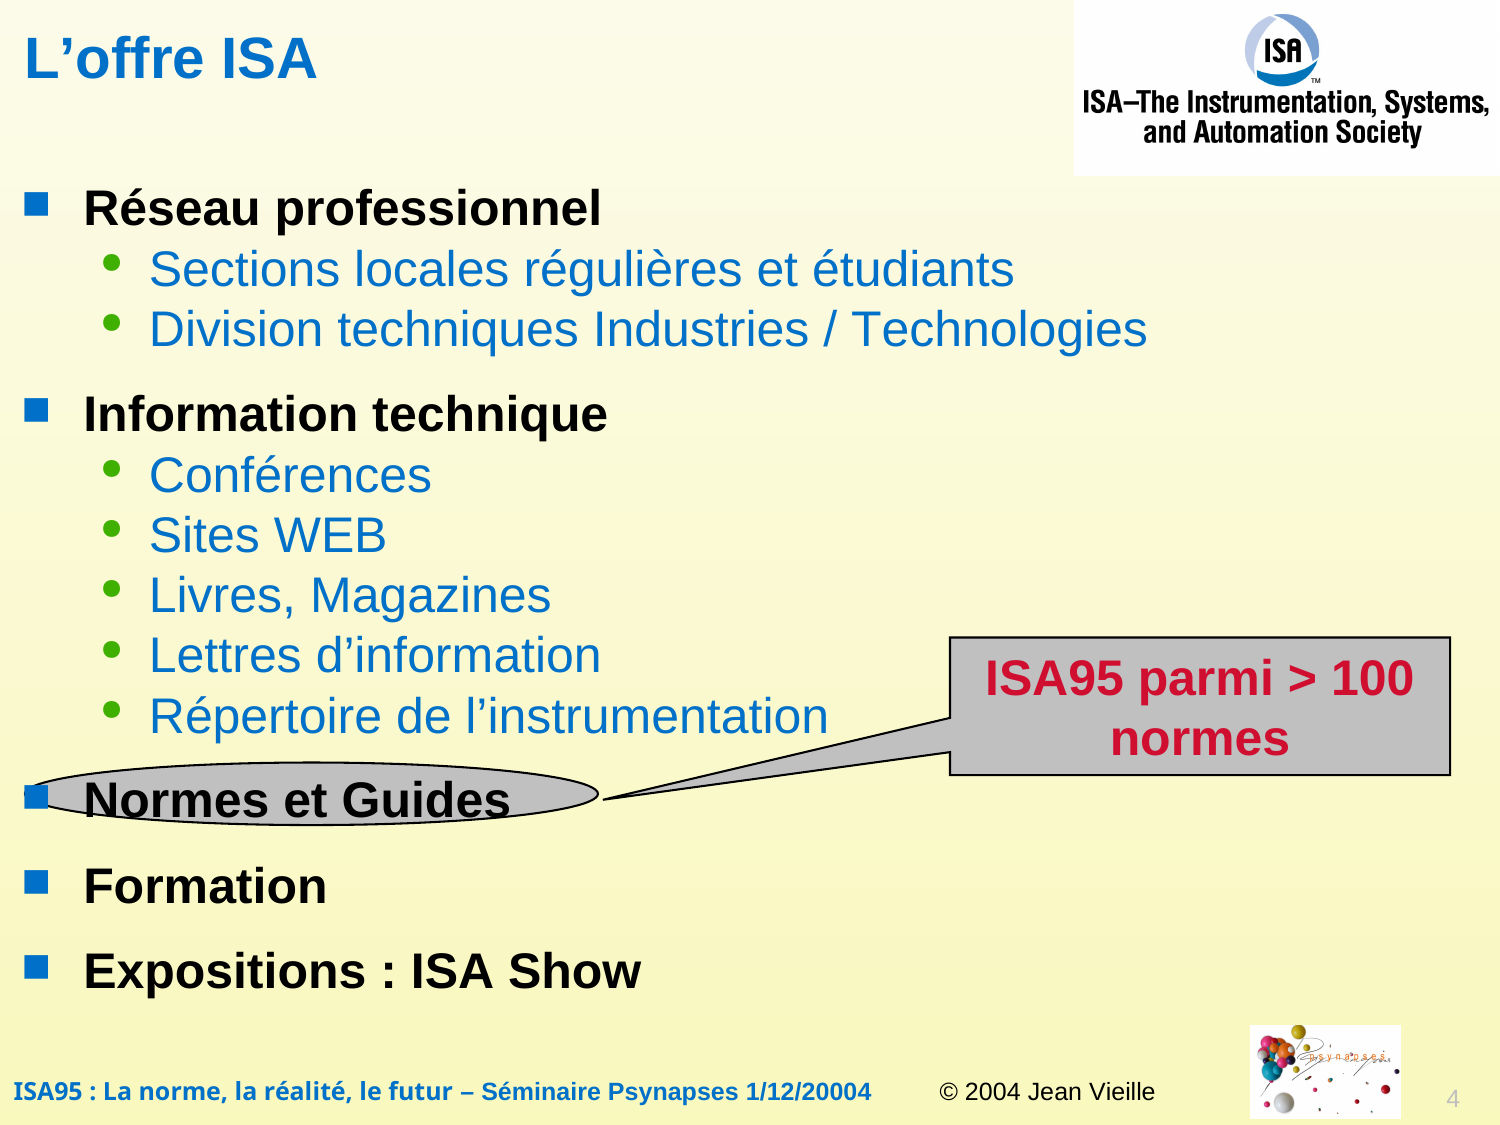

# L’offre ISA
Réseau professionnel
Sections locales régulières et étudiants
Division techniques Industries / Technologies
Information technique
Conférences
Sites WEB
Livres, Magazines
Lettres d’information
Répertoire de l’instrumentation
Normes et Guides
Formation
Expositions : ISA Show
ISA95 parmi > 100 normes